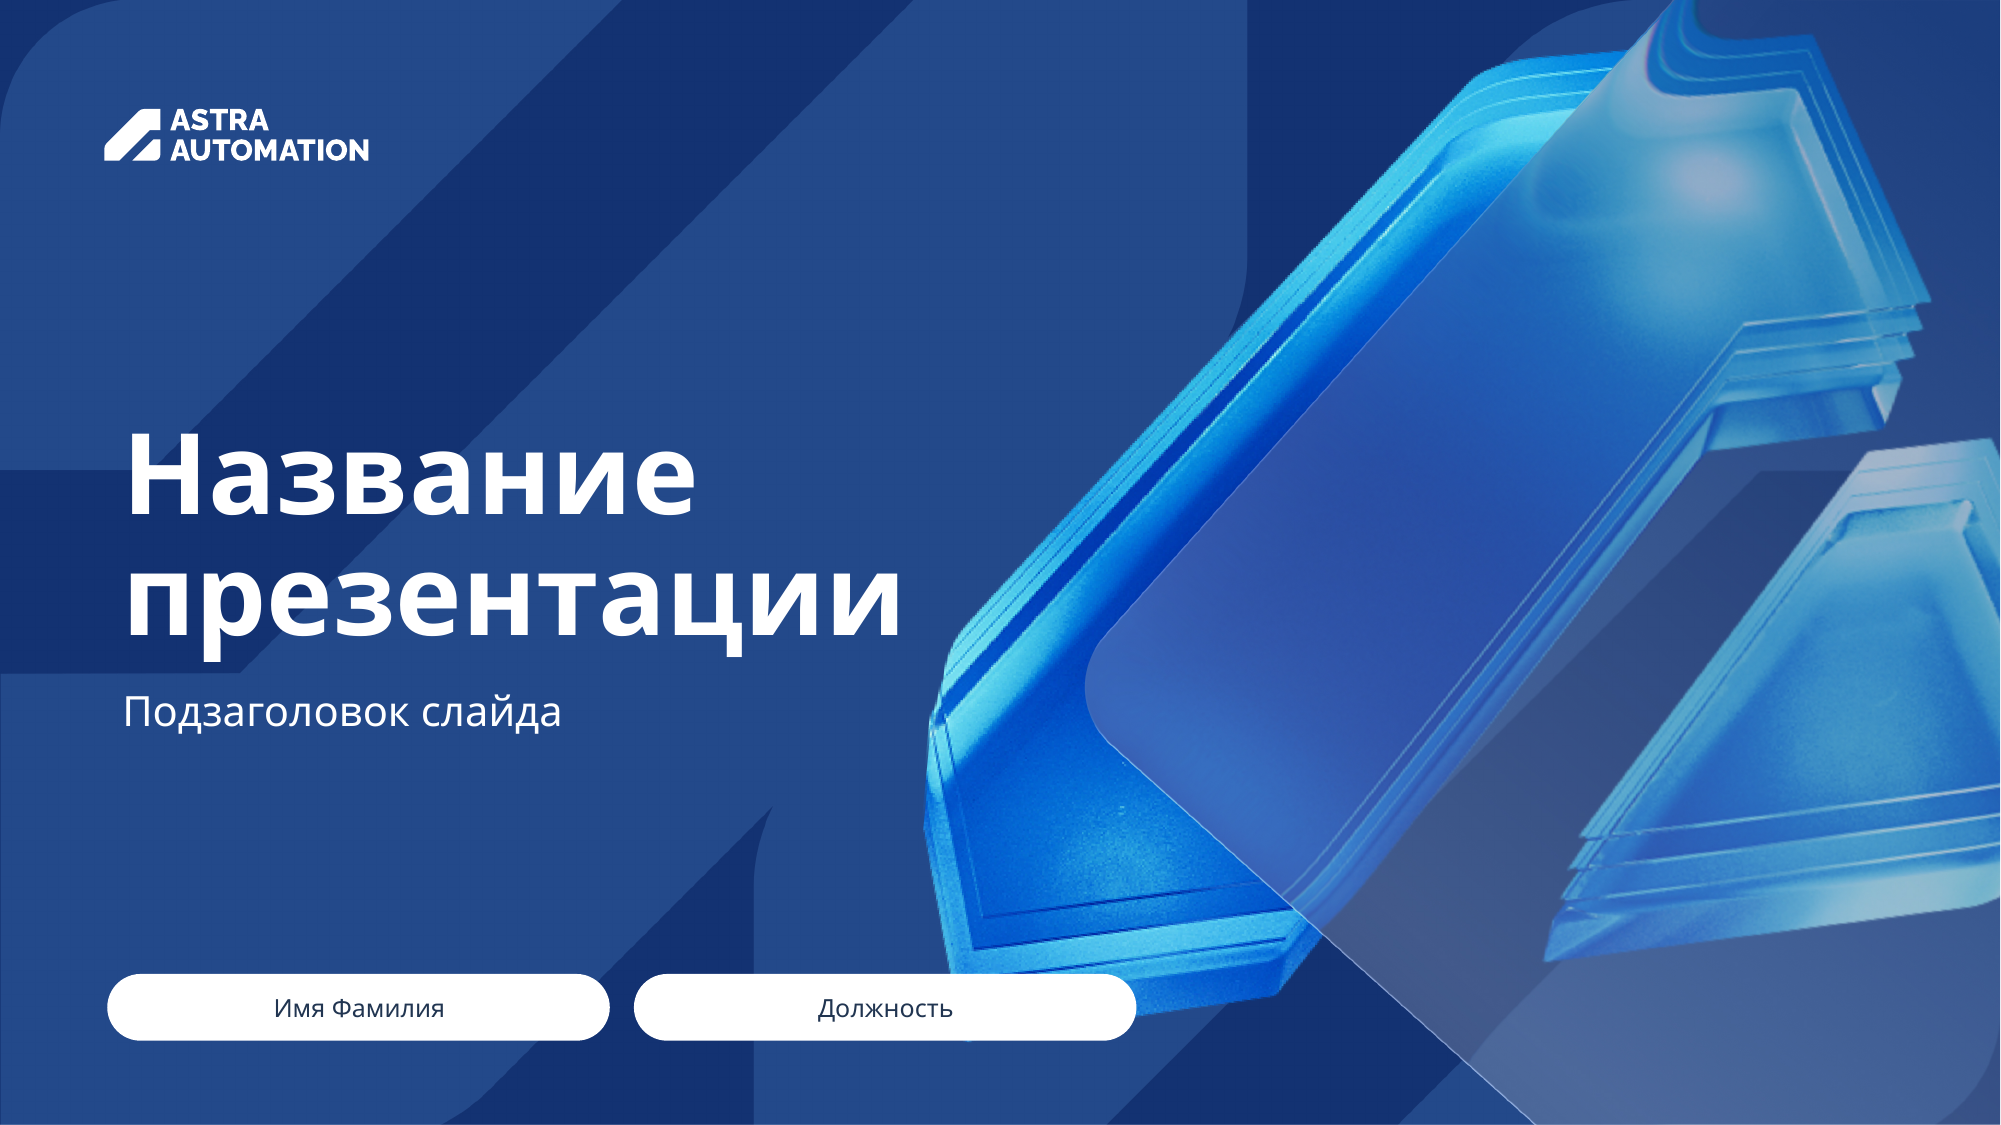

# Название презентации
Подзаголовок слайда
Имя Фамилия
Должность